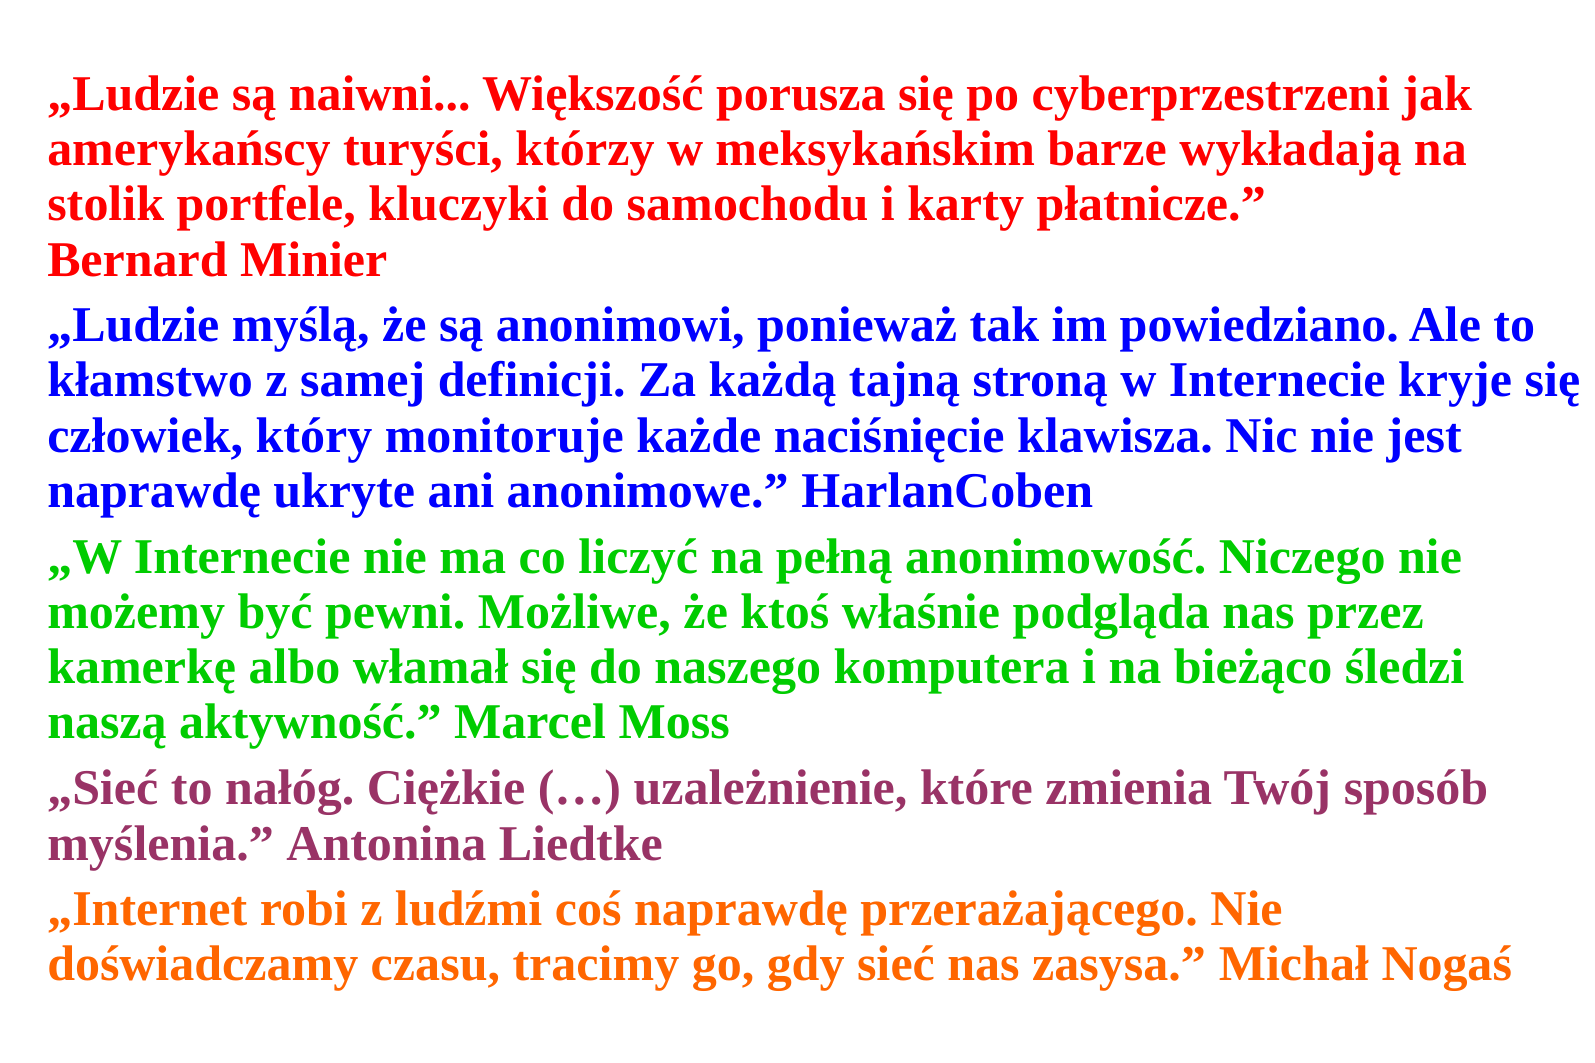

# „Ludzie są naiwni... Większość porusza się po cyberprzestrzeni jak amerykańscy turyści, którzy w meksykańskim barze wykładają na stolik portfele, kluczyki do samochodu i karty płatnicze.” Bernard Minier
„Ludzie myślą, że są anonimowi, ponieważ tak im powiedziano. Ale to kłamstwo z samej definicji. Za każdą tajną stroną w Internecie kryje się człowiek, który monitoruje każde naciśnięcie klawisza. Nic nie jest naprawdę ukryte ani anonimowe.” HarlanCoben
„W Internecie nie ma co liczyć na pełną anonimowość. Niczego nie możemy być pewni. Możliwe, że ktoś właśnie podgląda nas przez kamerkę albo włamał się do naszego komputera i na bieżąco śledzi naszą aktywność.” Marcel Moss
„Sieć to nałóg. Ciężkie (…) uzależnienie, które zmienia Twój sposób myślenia.” Antonina Liedtke
„Internet robi z ludźmi coś naprawdę przerażającego. Nie doświadczamy czasu, tracimy go, gdy sieć nas zasysa.” Michał Nogaś